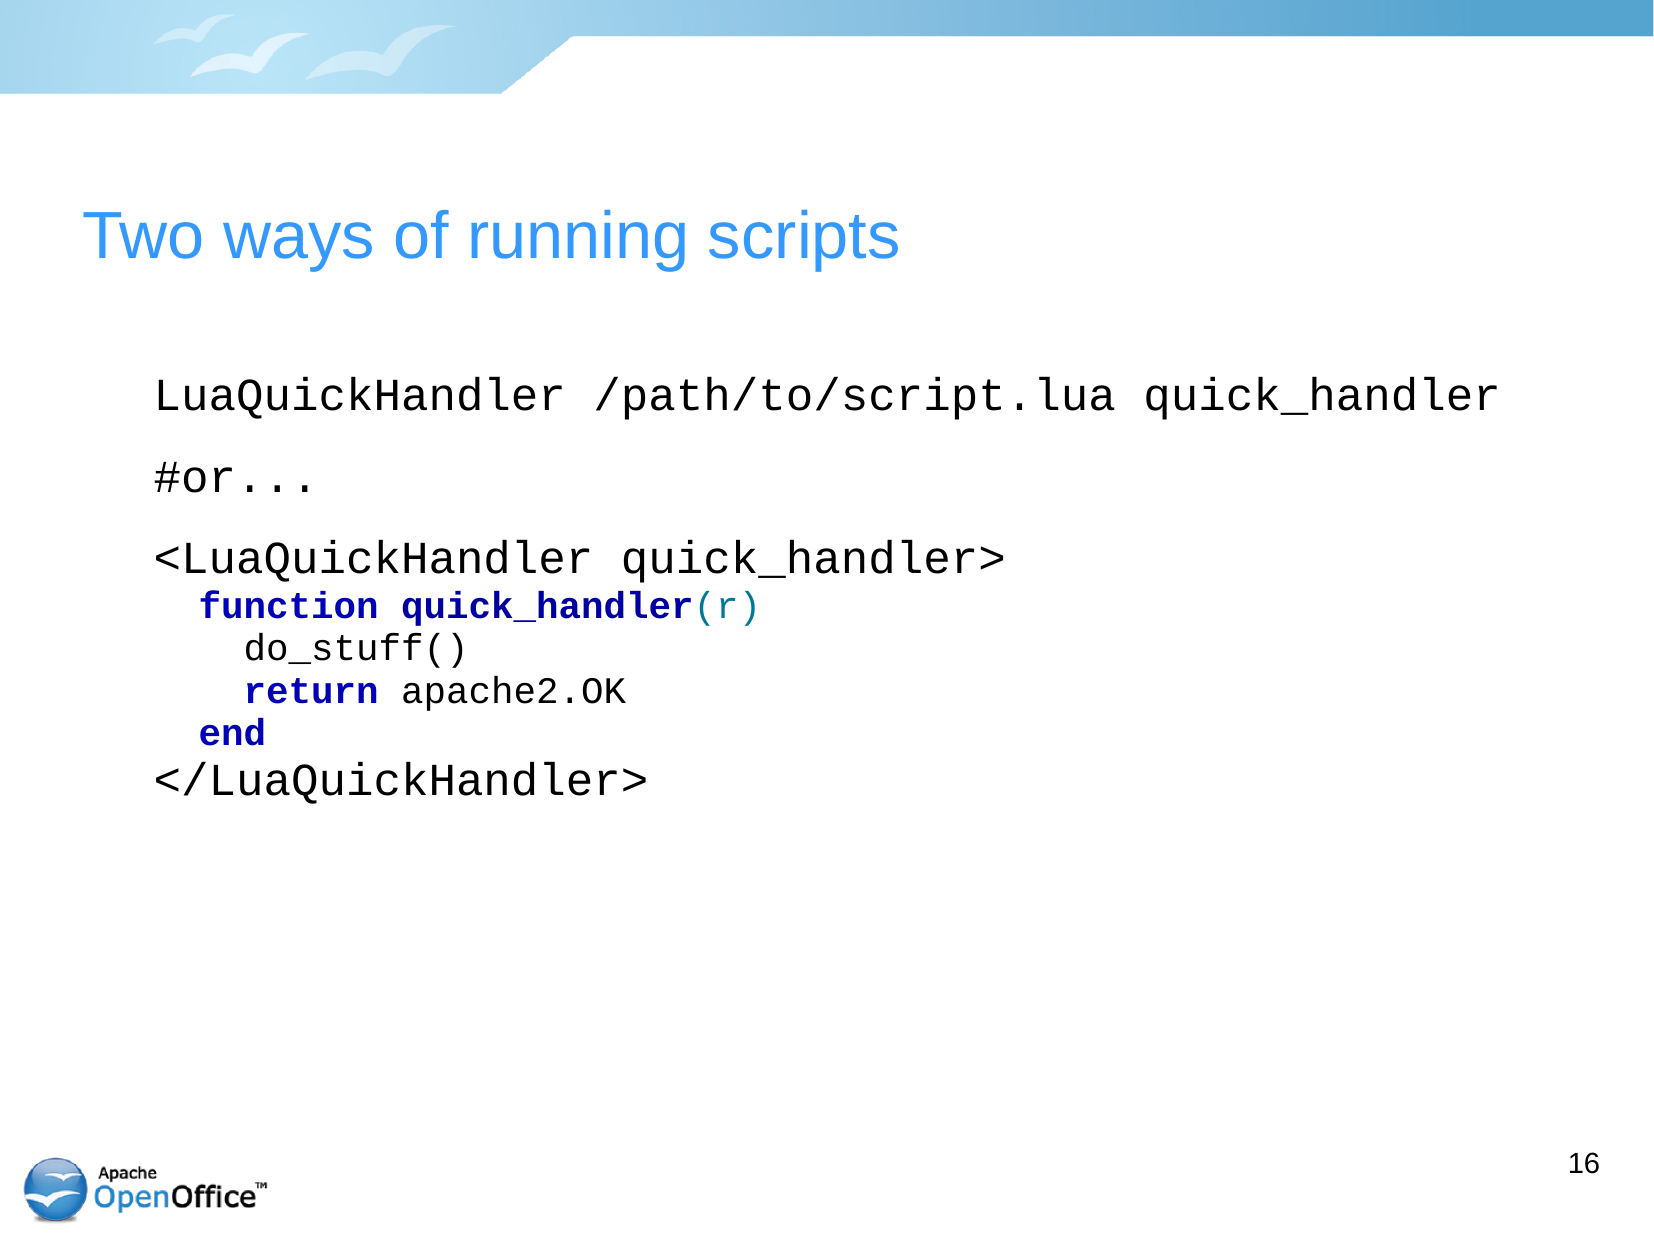

# Two ways of running scripts
LuaQuickHandler /path/to/script.lua quick_handler
#or...
<LuaQuickHandler quick_handler>
 function quick_handler(r)
 do_stuff()
 return apache2.OK
 end
</LuaQuickHandler>
16